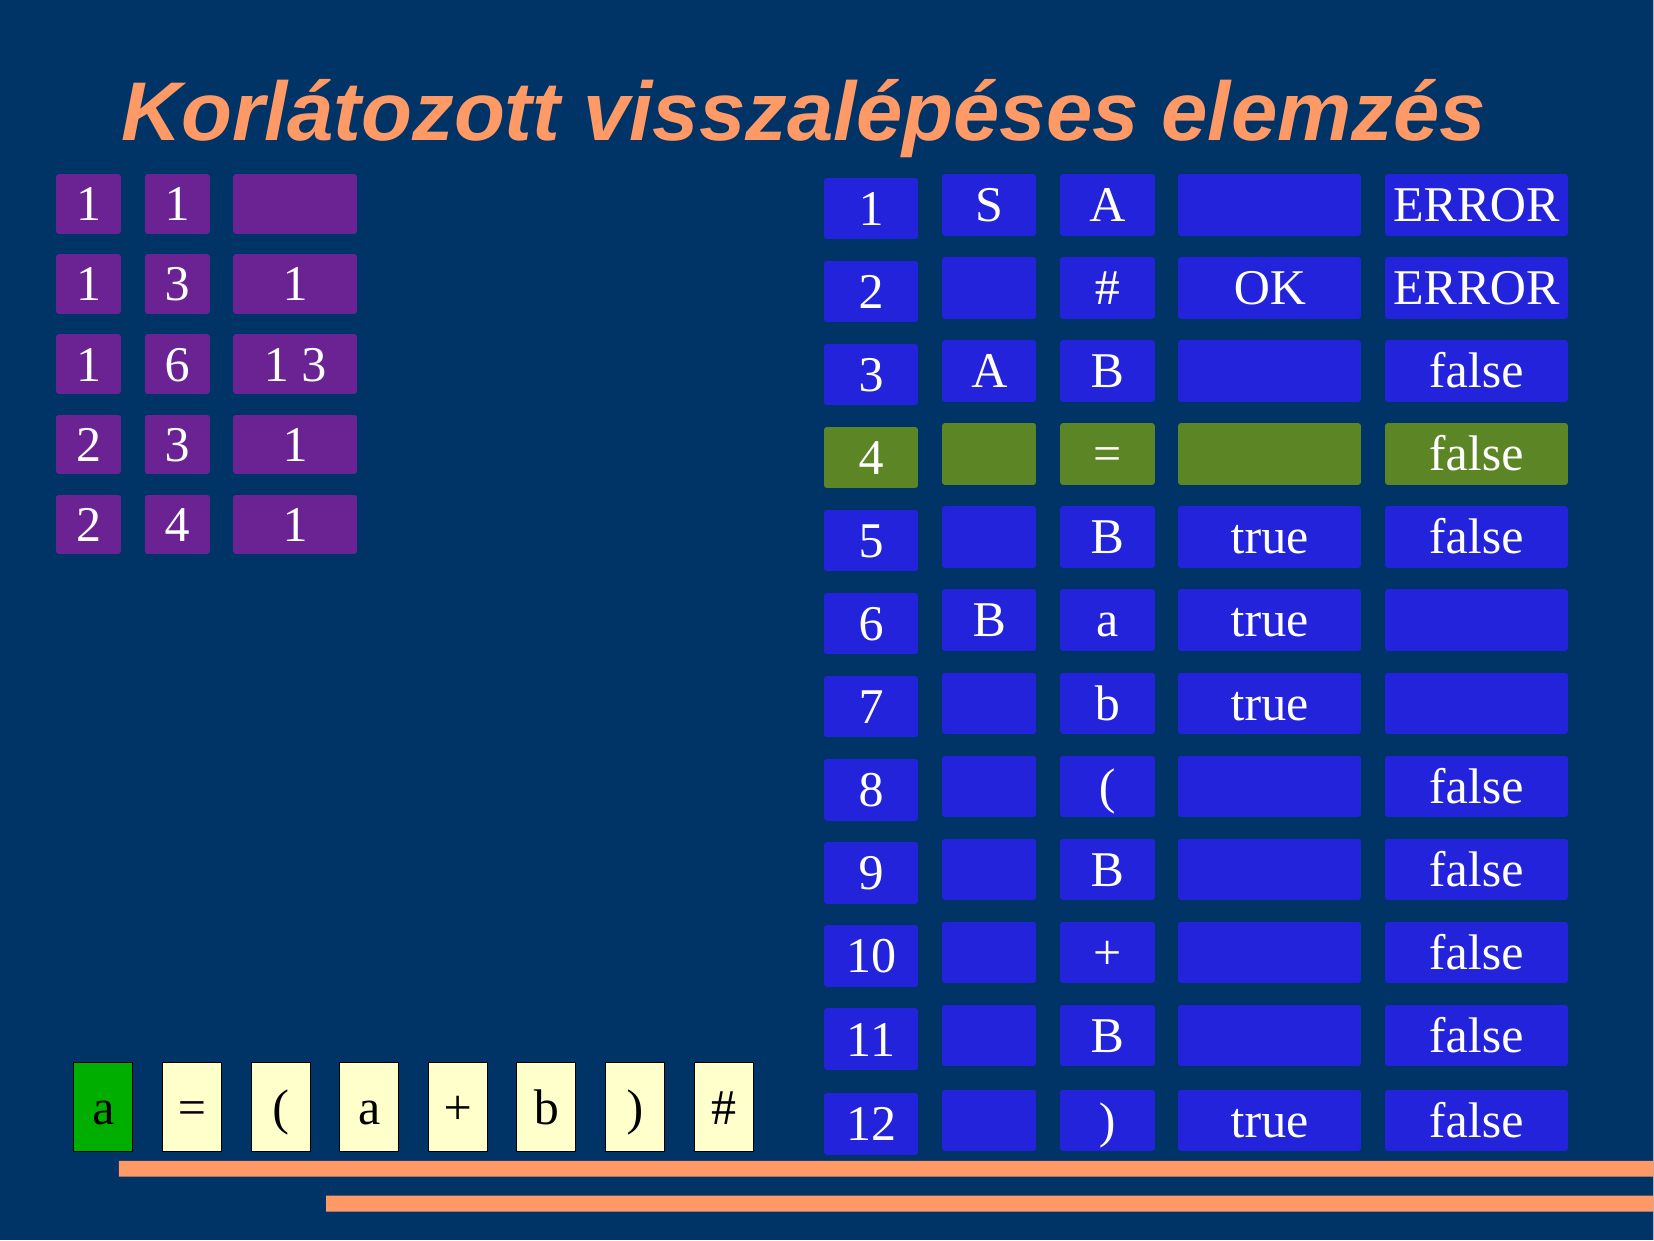

# Korlátozott visszalépéses elemzés
1
1
S
A
ERROR
1
1
3
1
#
OK
ERROR
2
1
6
1 3
A
B
false
3
2
3
1
=
false
4
2
4
1
B
true
false
5
B
a
true
6
b
true
7
(
false
8
B
false
9
+
false
10
B
false
11
a
=
(
a
+
b
)
#
)
true
false
12